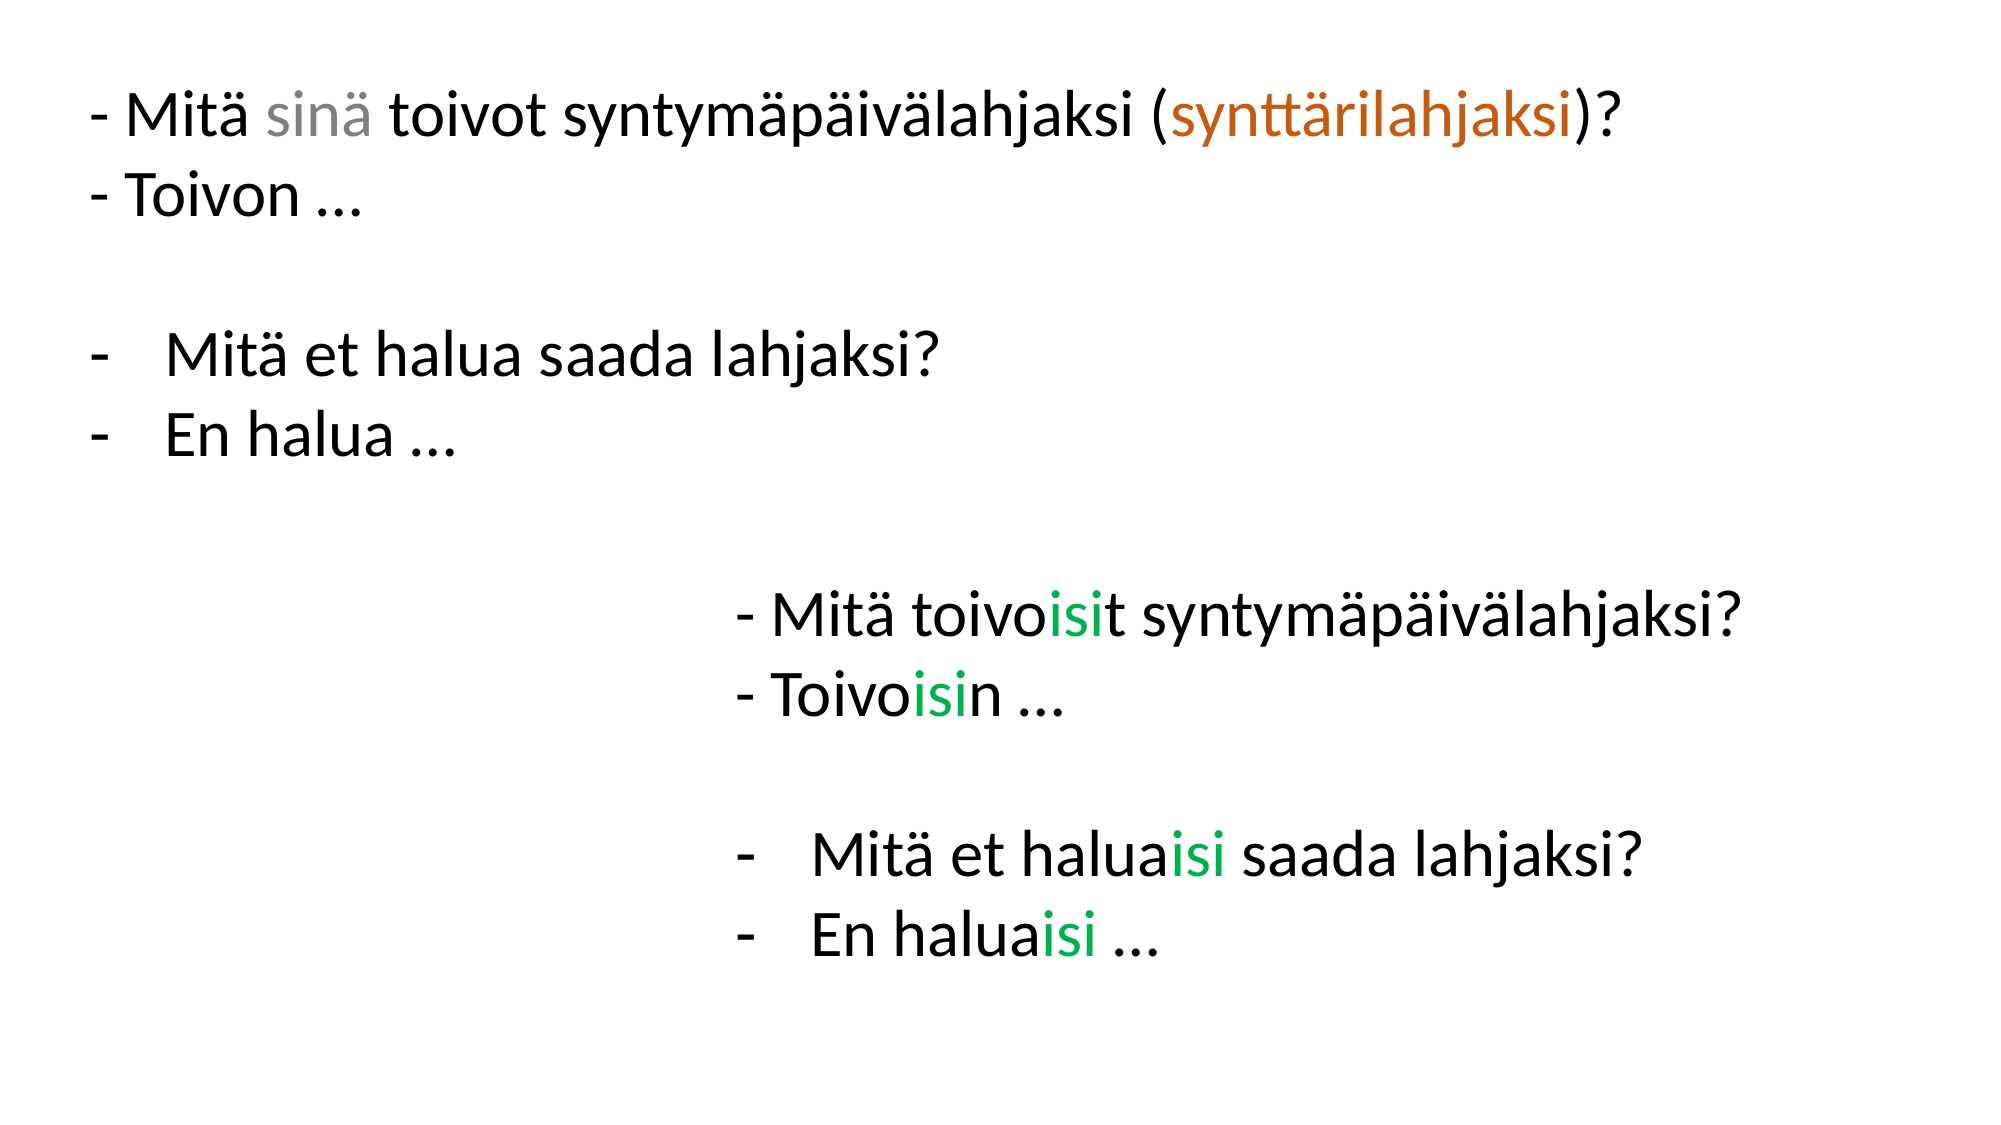

- Mitä sinä toivot syntymäpäivälahjaksi (synttärilahjaksi)?
- Toivon …
Mitä et halua saada lahjaksi?
En halua …
- Mitä toivoisit syntymäpäivälahjaksi?
- Toivoisin …
Mitä et haluaisi saada lahjaksi?
En haluaisi …